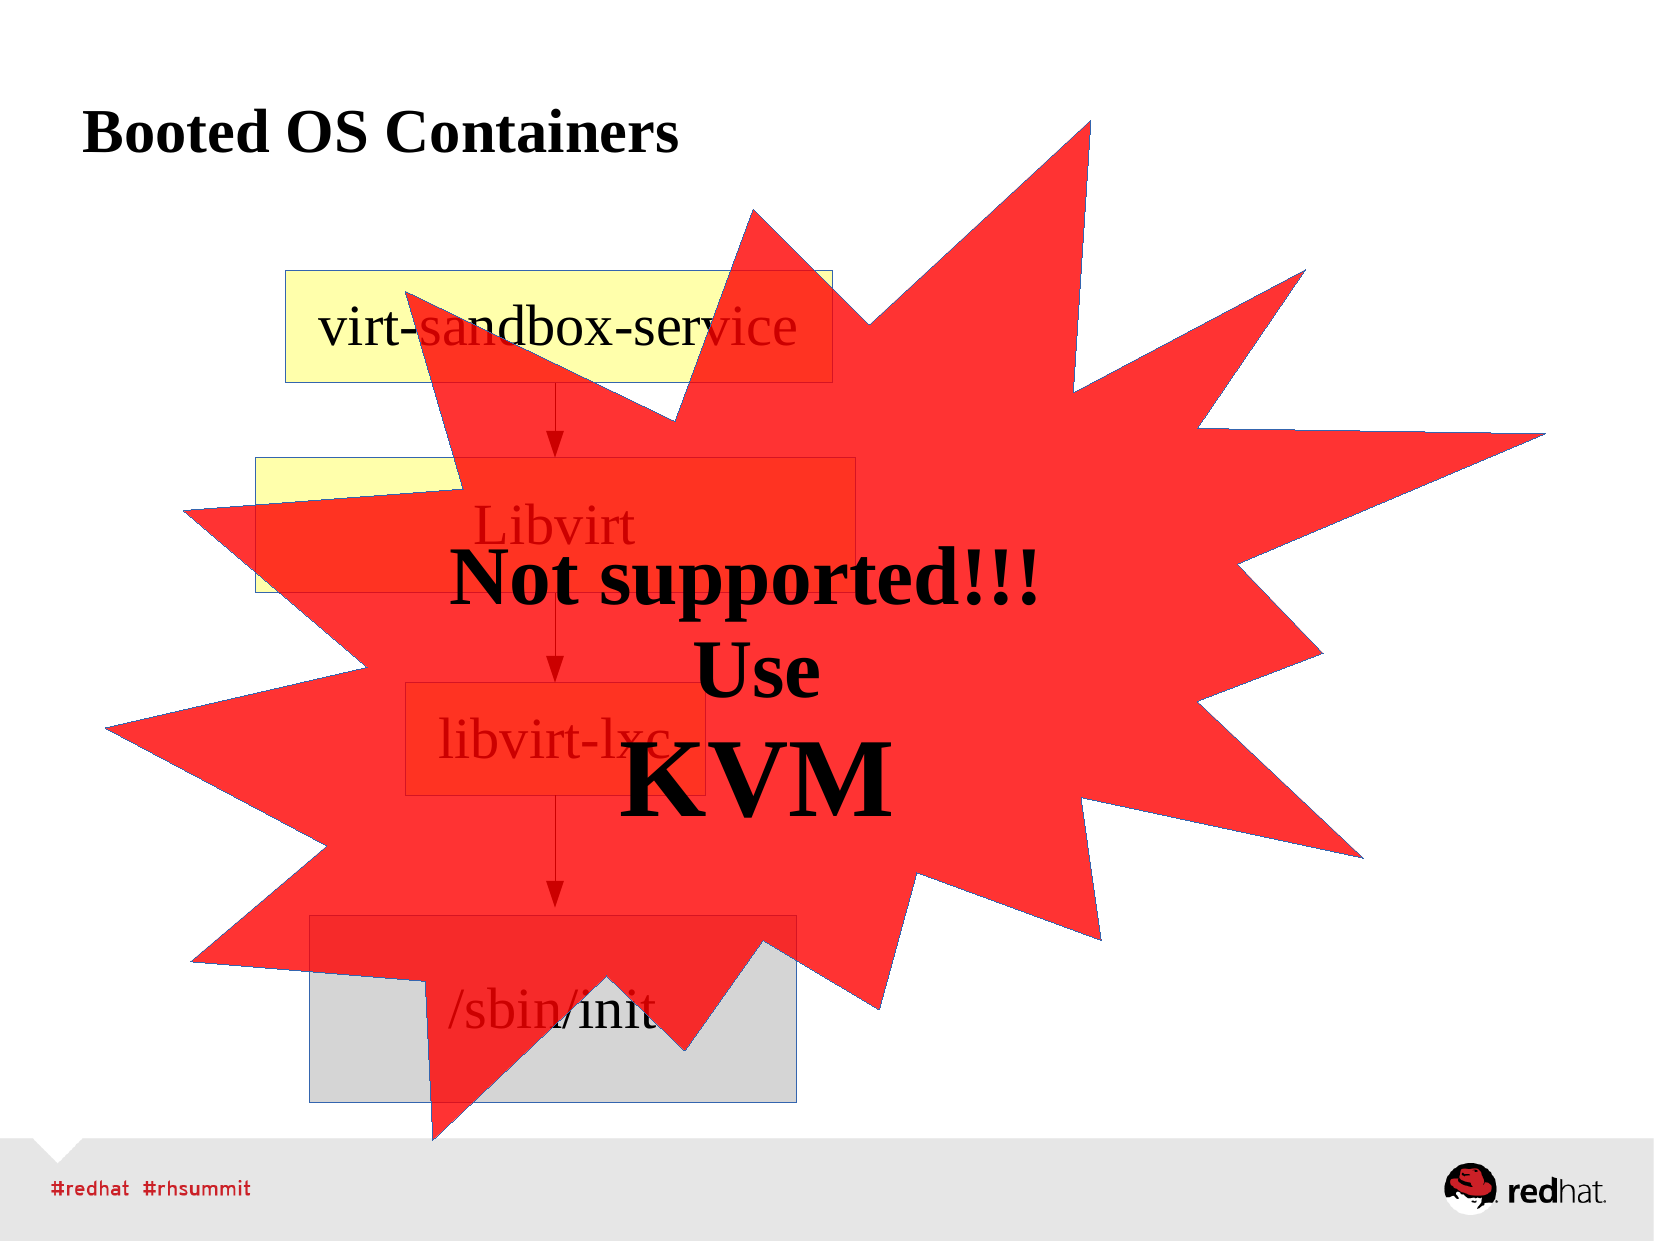

# Booted OS Containers
Not supported!!!
Use
KVM
virt-sandbox-service
Libvirt
libvirt-lxc
/sbin/init